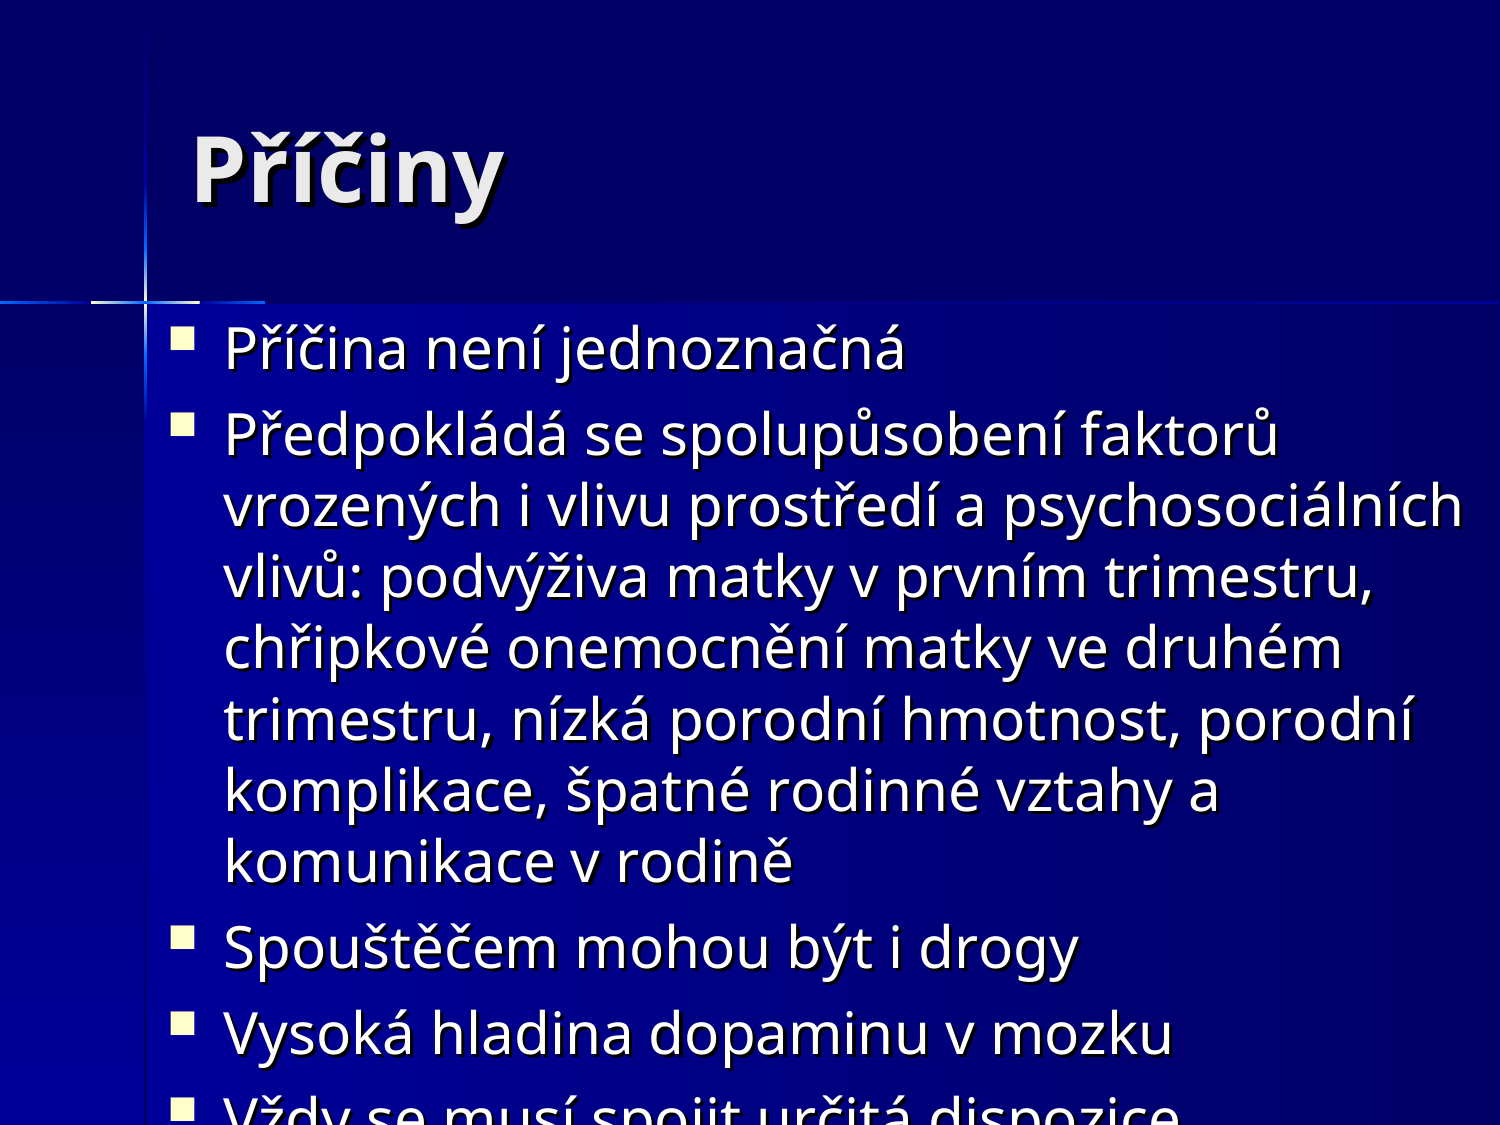

# Příčiny
Příčina není jednoznačná
Předpokládá se spolupůsobení faktorů vrozených i vlivu prostředí a psychosociálních vlivů: podvýživa matky v prvním trimestru, chřipkové onemocnění matky ve druhém trimestru, nízká porodní hmotnost, porodní komplikace, špatné rodinné vztahy a komunikace v rodině
Spouštěčem mohou být i drogy
Vysoká hladina dopaminu v mozku
Vždy se musí spojit určitá dispozice se spouštěčem